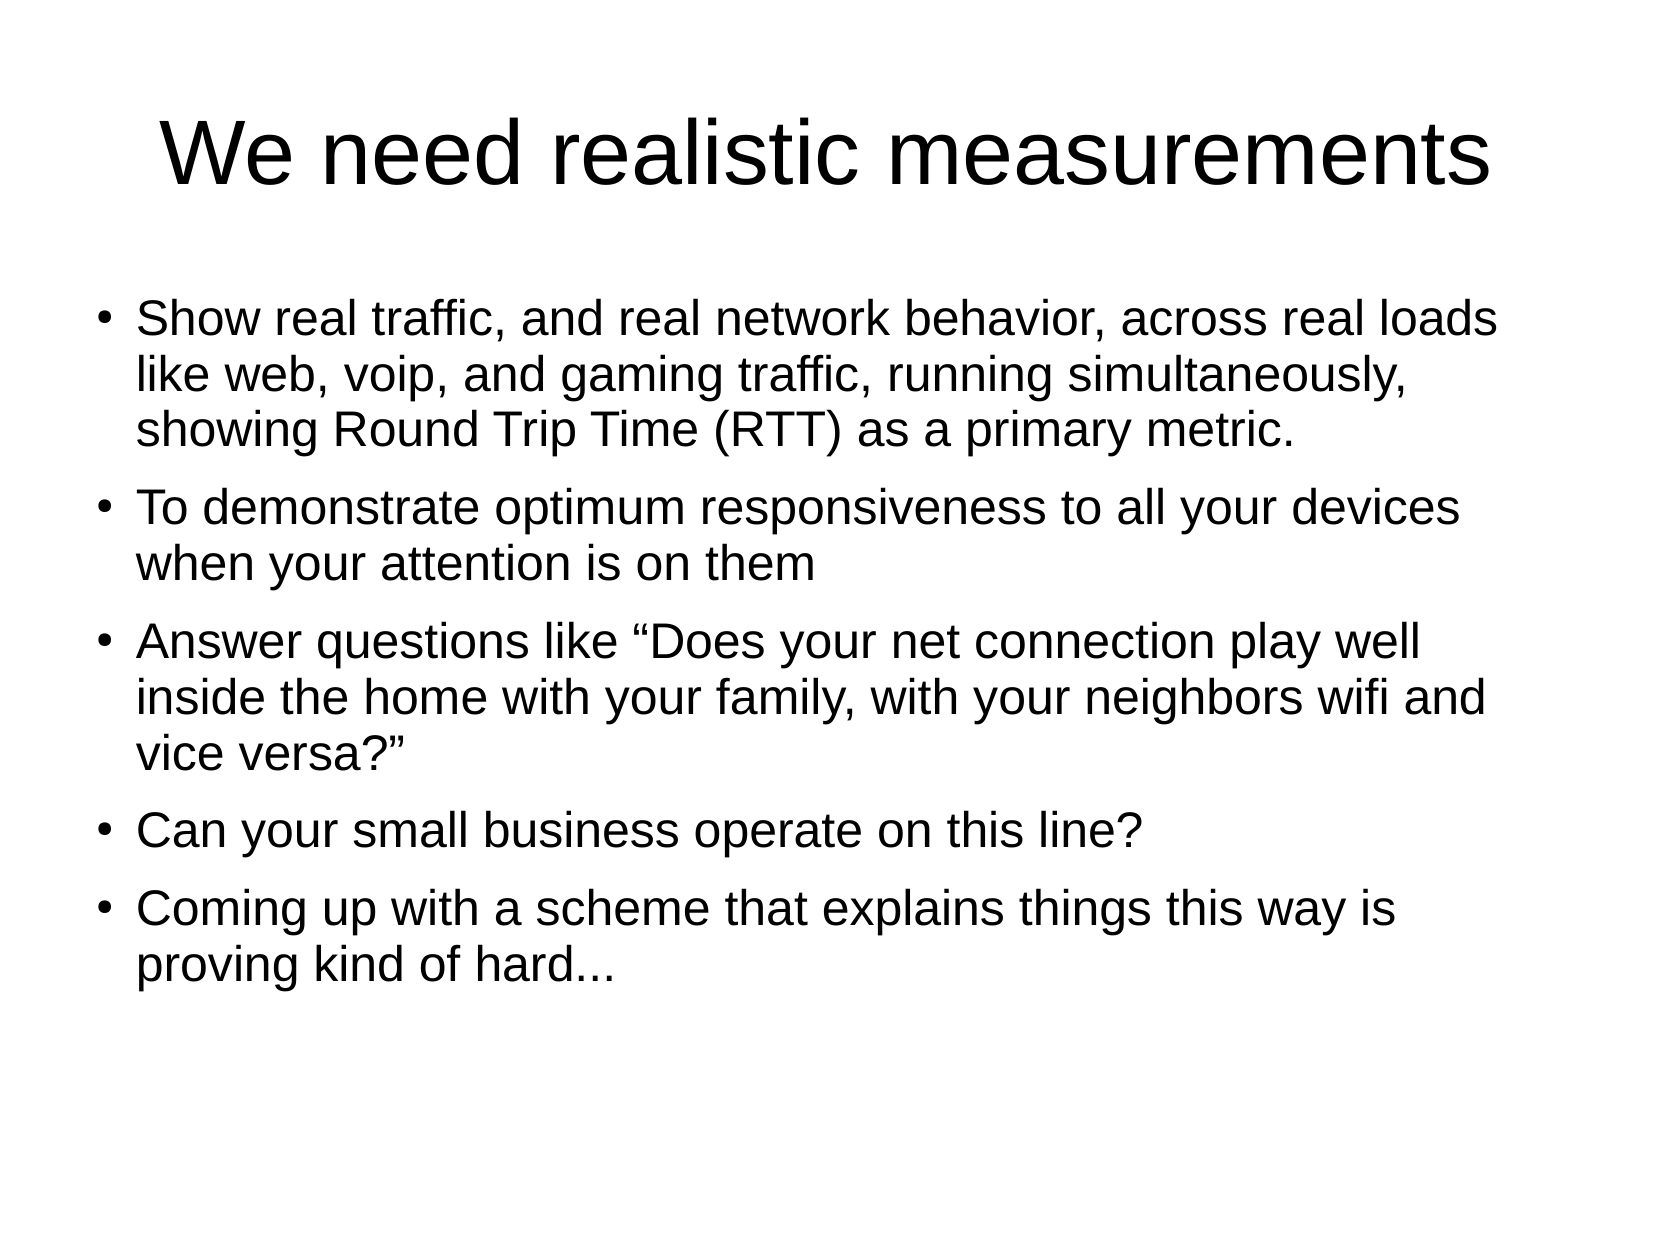

# We need realistic measurements
Show real traffic, and real network behavior, across real loads like web, voip, and gaming traffic, running simultaneously, showing Round Trip Time (RTT) as a primary metric.
To demonstrate optimum responsiveness to all your devices when your attention is on them
Answer questions like “Does your net connection play well inside the home with your family, with your neighbors wifi and vice versa?”
Can your small business operate on this line?
Coming up with a scheme that explains things this way is proving kind of hard...